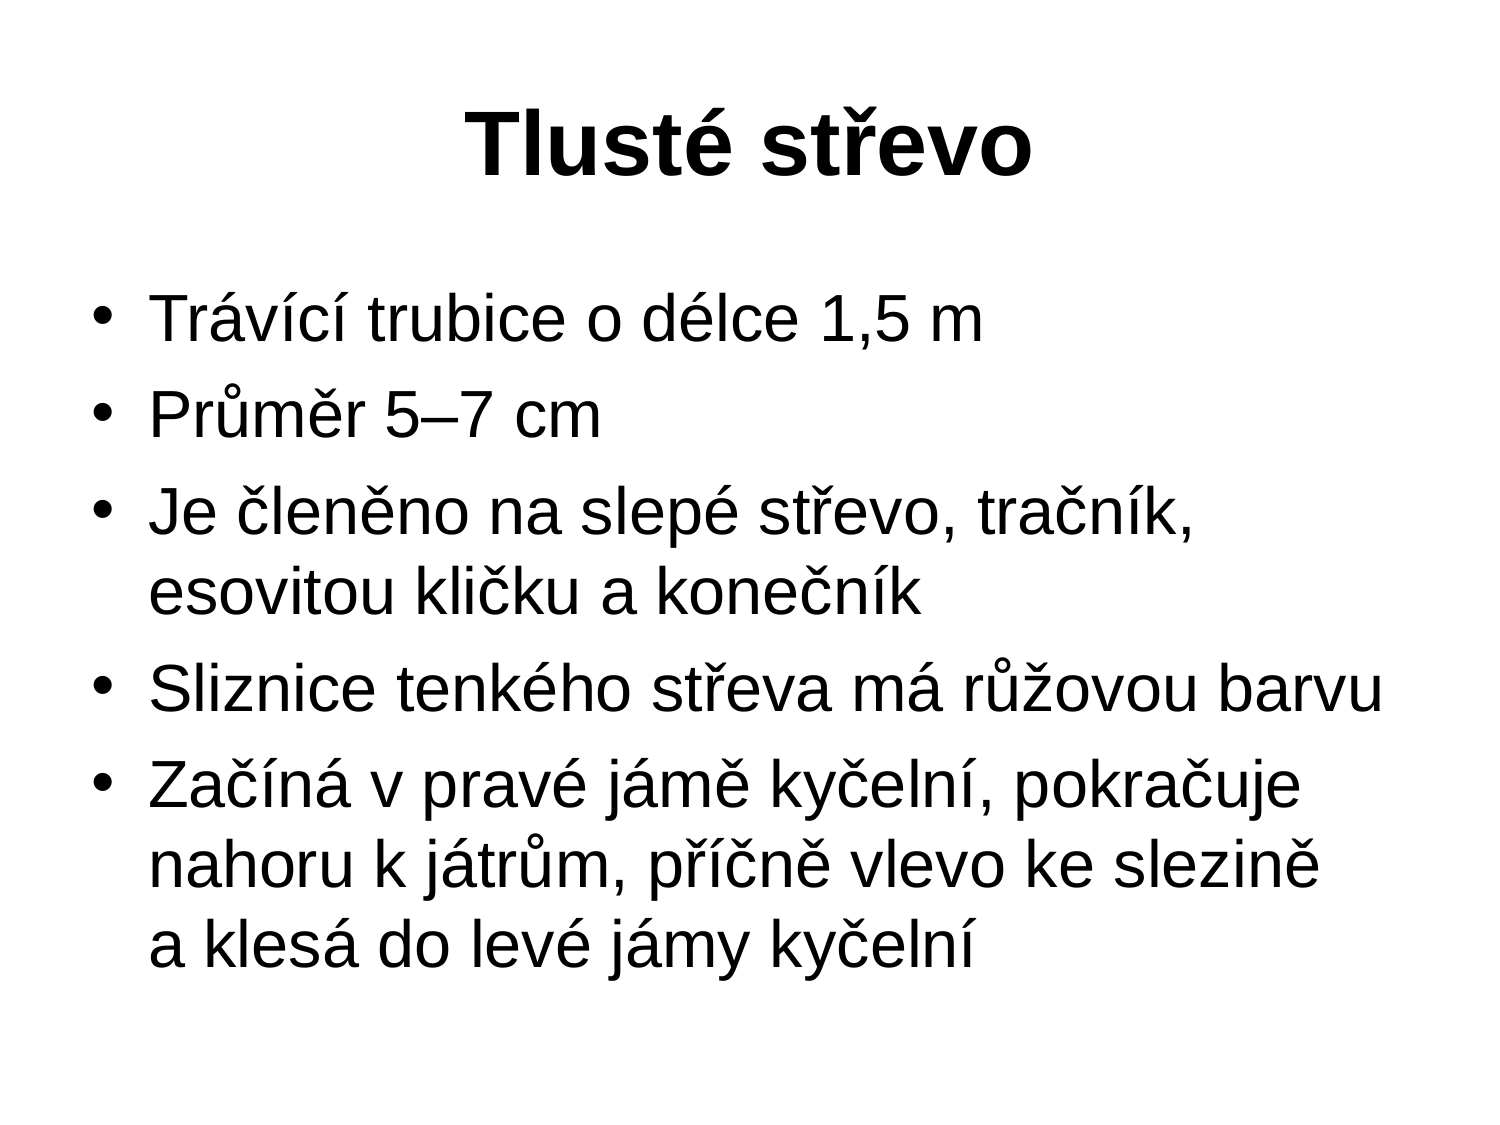

# Tlusté střevo
Trávící trubice o délce 1,5 m
Průměr 5–7 cm
Je členěno na slepé střevo, tračník, esovitou kličku a konečník
Sliznice tenkého střeva má růžovou barvu
Začíná v pravé jámě kyčelní, pokračuje nahoru k játrům, příčně vlevo ke slezině
a klesá do levé jámy kyčelní